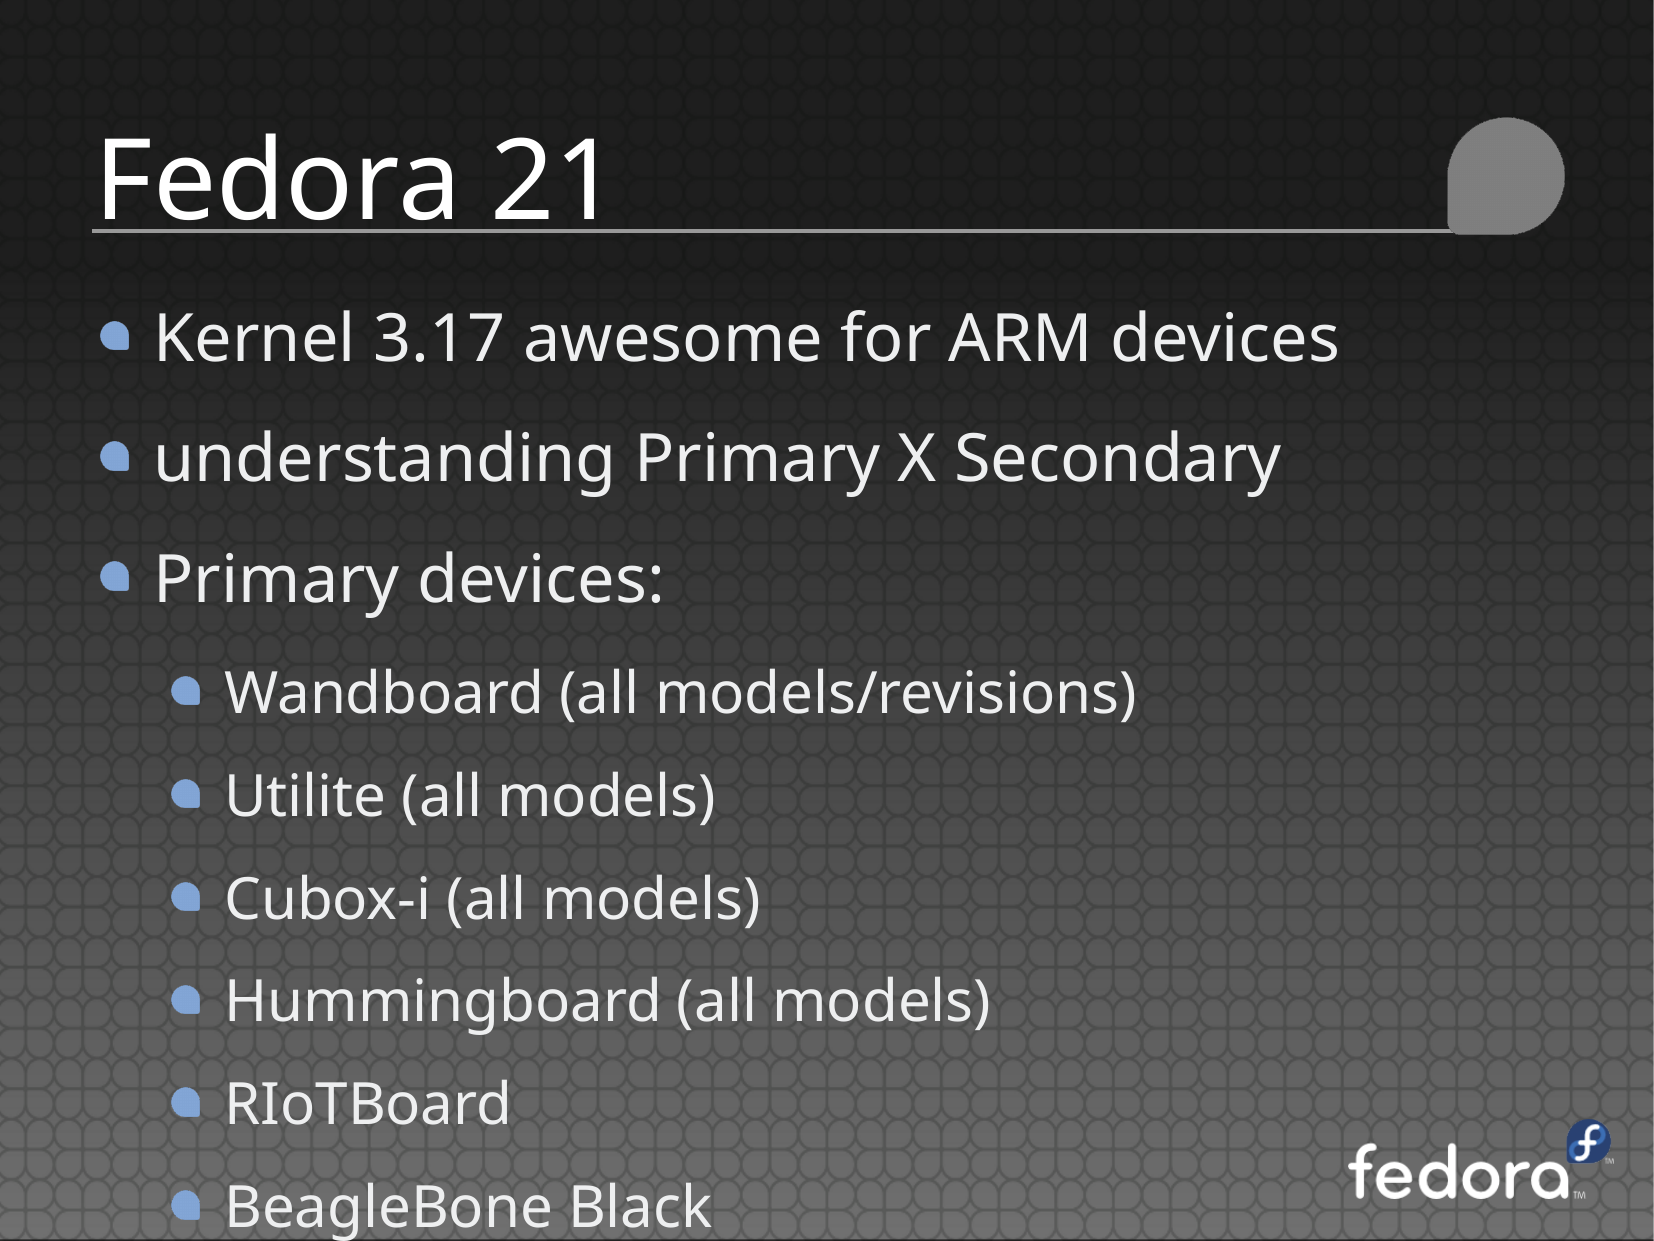

Fedora 21
# Kernel 3.17 awesome for ARM devices
understanding Primary X Secondary
Primary devices:
Wandboard (all models/revisions)
Utilite (all models)
Cubox-i (all models)
Hummingboard (all models)
RIoTBoard
BeagleBone Black
Tegra K1 Jetson